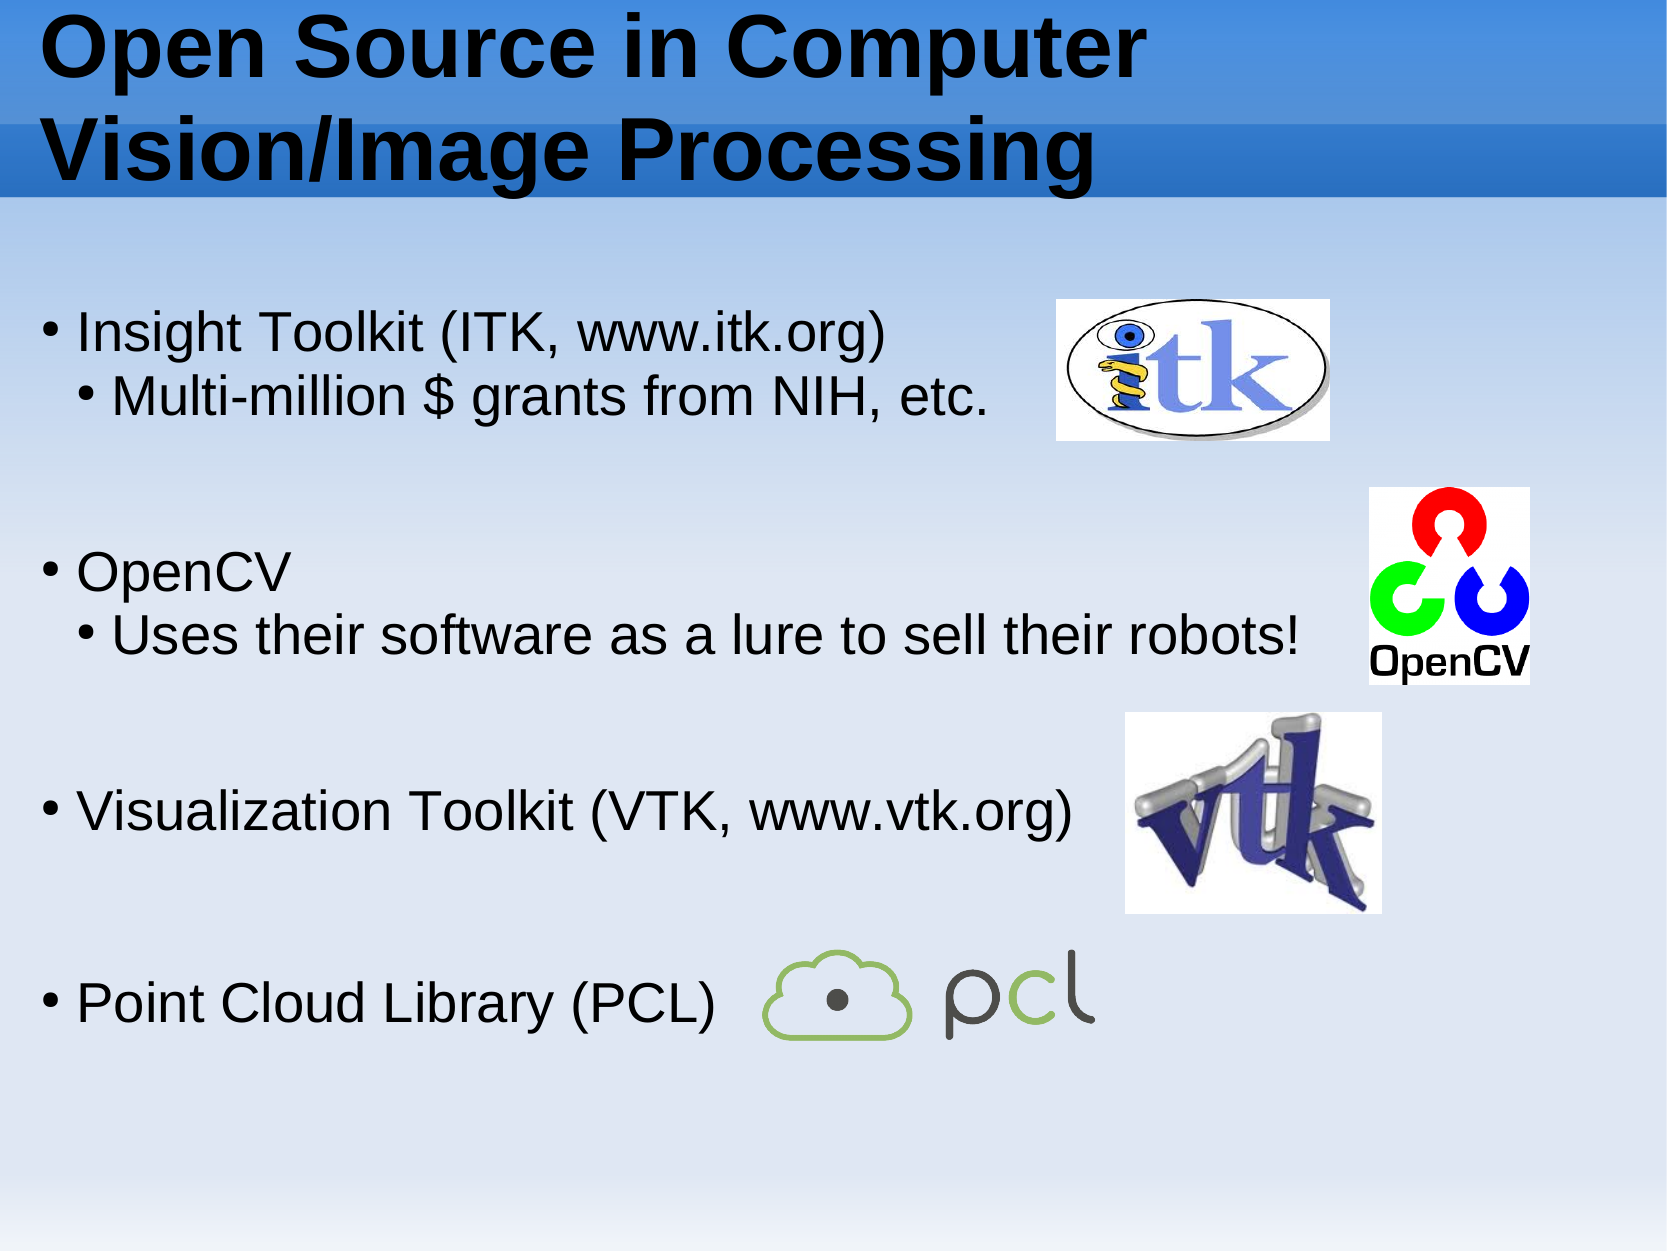

# Open Source in Computer Vision/Image Processing
 Insight Toolkit (ITK, www.itk.org)
Multi-million $ grants from NIH, etc.
 OpenCV
Uses their software as a lure to sell their robots!
 Visualization Toolkit (VTK, www.vtk.org)
 Point Cloud Library (PCL)